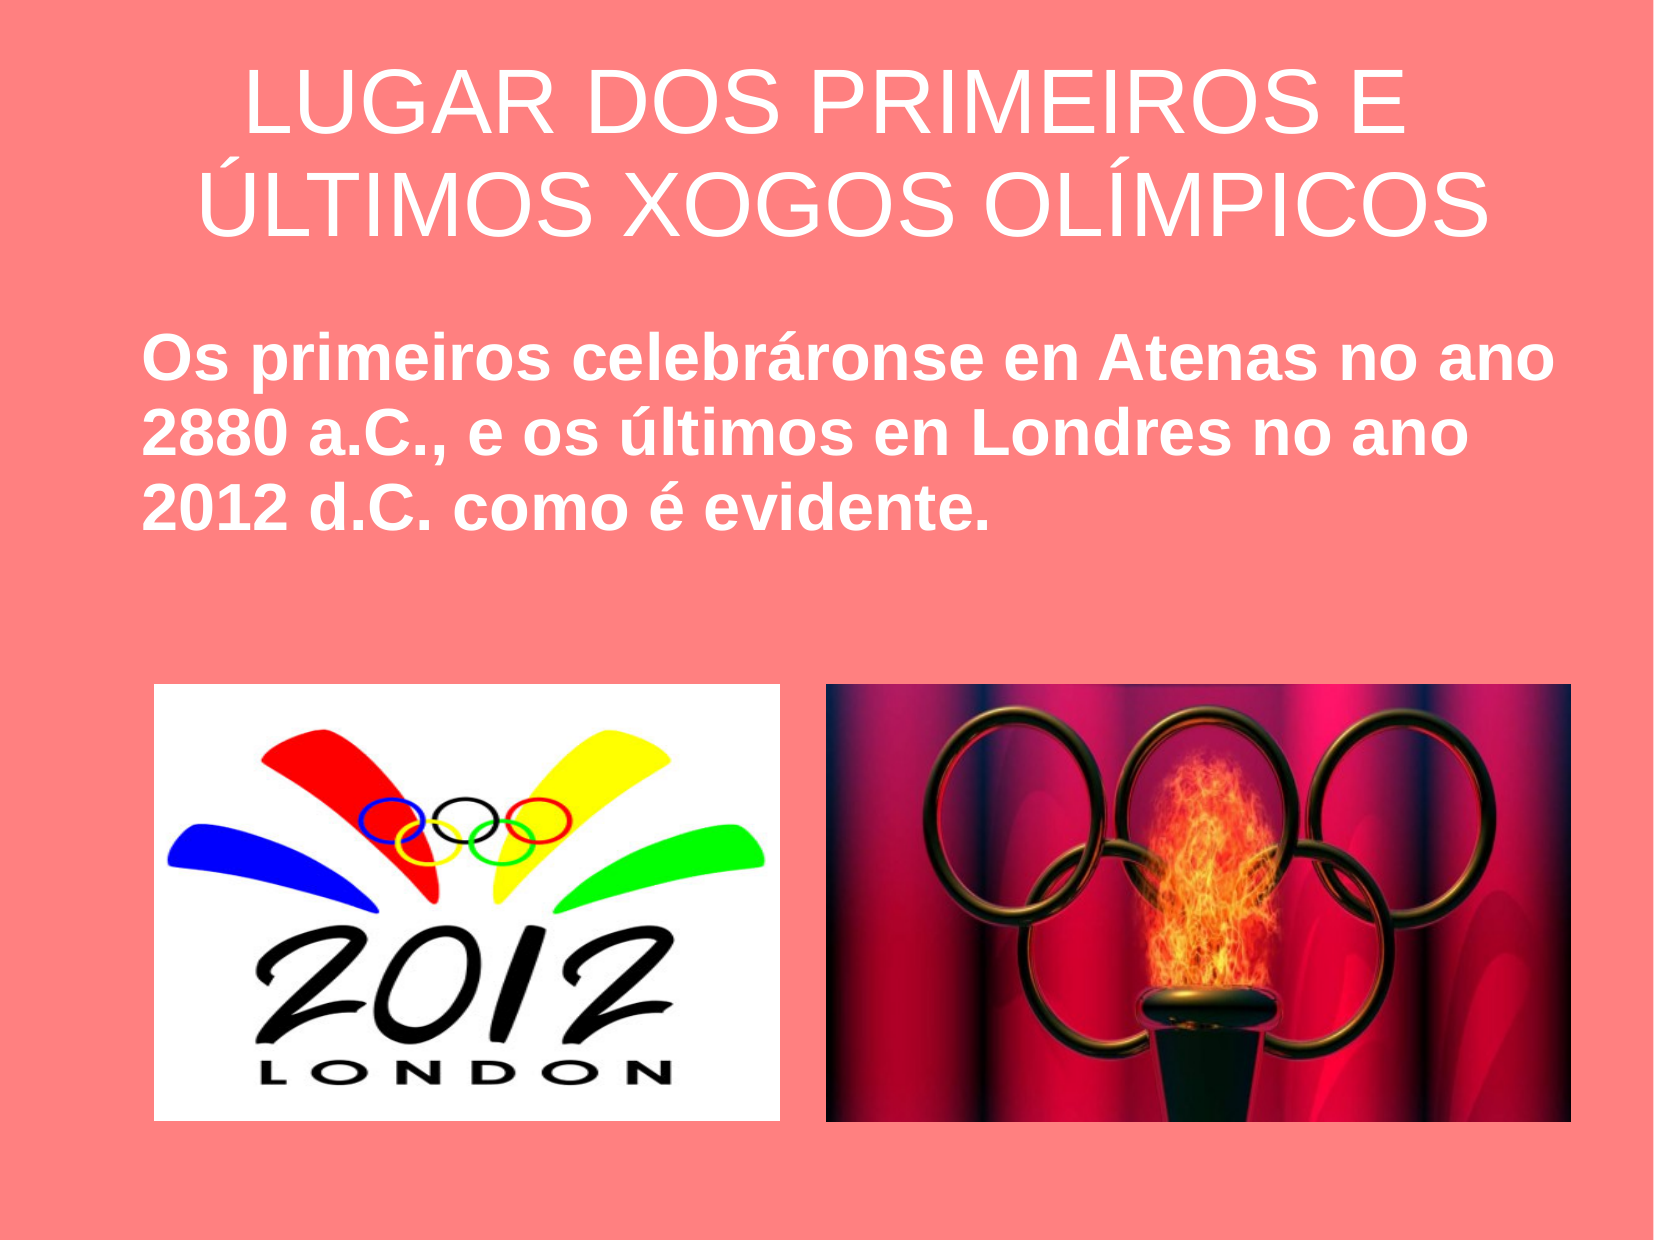

# LUGAR DOS PRIMEIROS E ÚLTIMOS XOGOS OLÍMPICOS
Os primeiros celebráronse en Atenas no ano 2880 a.C., e os últimos en Londres no ano 2012 d.C. como é evidente.